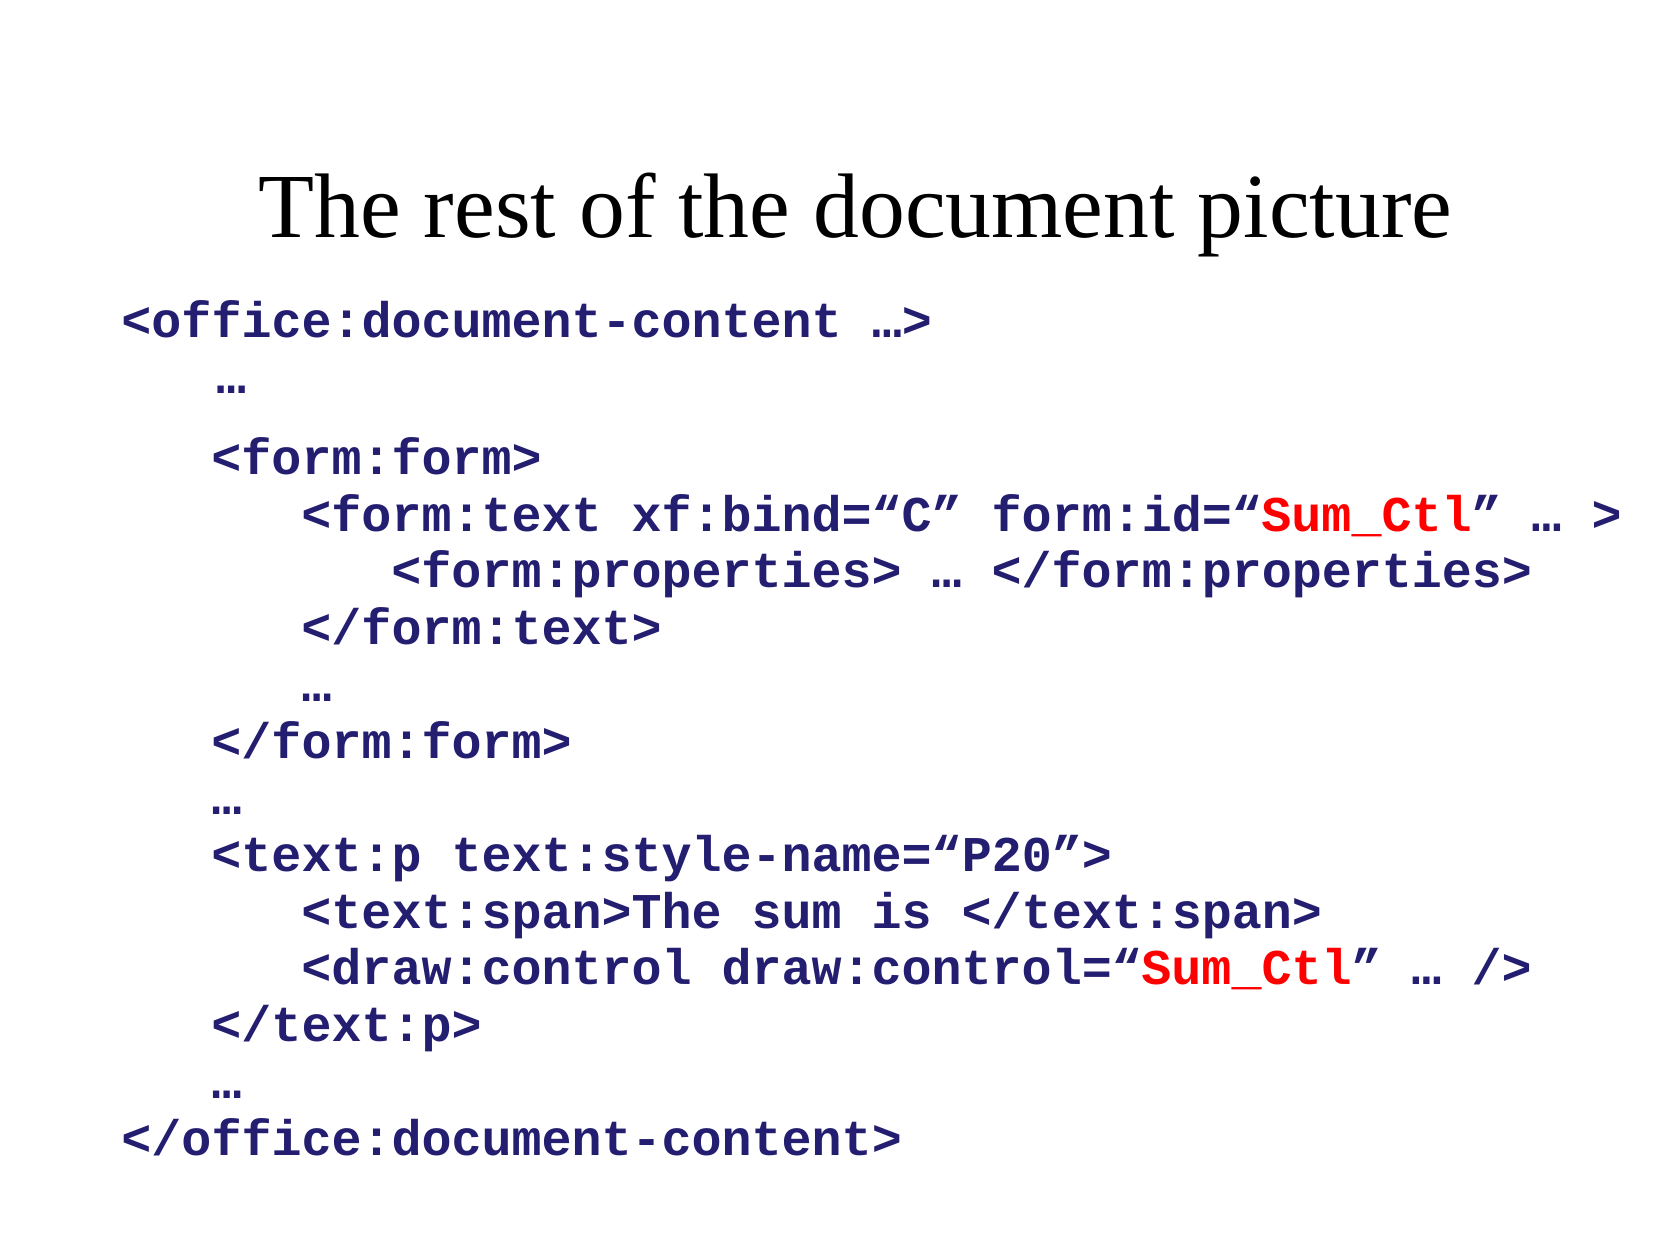

# The rest of the document picture
<office:document-content …>
…
 <form:form>
 <form:text xf:bind=“C” form:id=“Sum_Ctl” … >
 <form:properties> … </form:properties>
 </form:text>
 …
 </form:form>
 …
 <text:p text:style-name=“P20”>
 <text:span>The sum is </text:span>
 <draw:control draw:control=“Sum_Ctl” … />
 </text:p>
 …
</office:document-content>